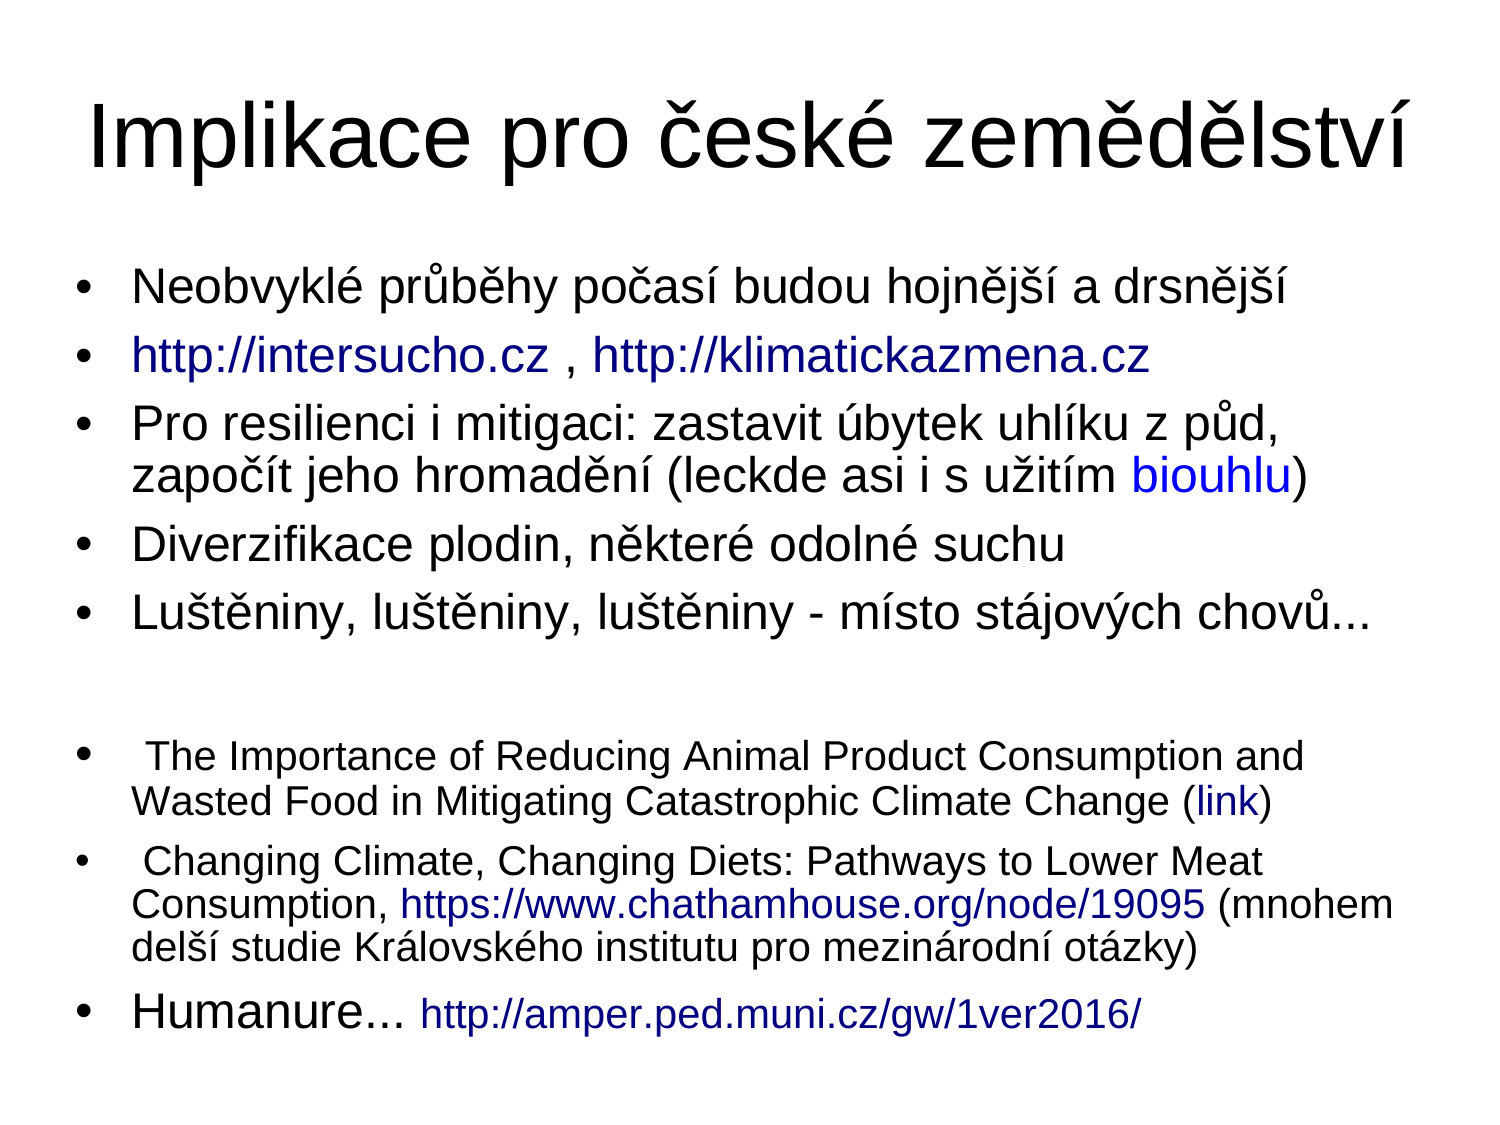

# Implikace pro české zemědělství
Neobvyklé průběhy počasí budou hojnější a drsnější
http://intersucho.cz , http://klimatickazmena.cz
Pro resilienci i mitigaci: zastavit úbytek uhlíku z půd, započít jeho hromadění (leckde asi i s užitím biouhlu)
Diverzifikace plodin, některé odolné suchu
Luštěniny, luštěniny, luštěniny - místo stájových chovů...
 The Importance of Reducing Animal Product Consumption and Wasted Food in Mitigating Catastrophic Climate Change (link)
 Changing Climate, Changing Diets: Pathways to Lower Meat Consumption, https://www.chathamhouse.org/node/19095 (mnohem delší studie Královského institutu pro mezinárodní otázky)
Humanure... http://amper.ped.muni.cz/gw/1ver2016/